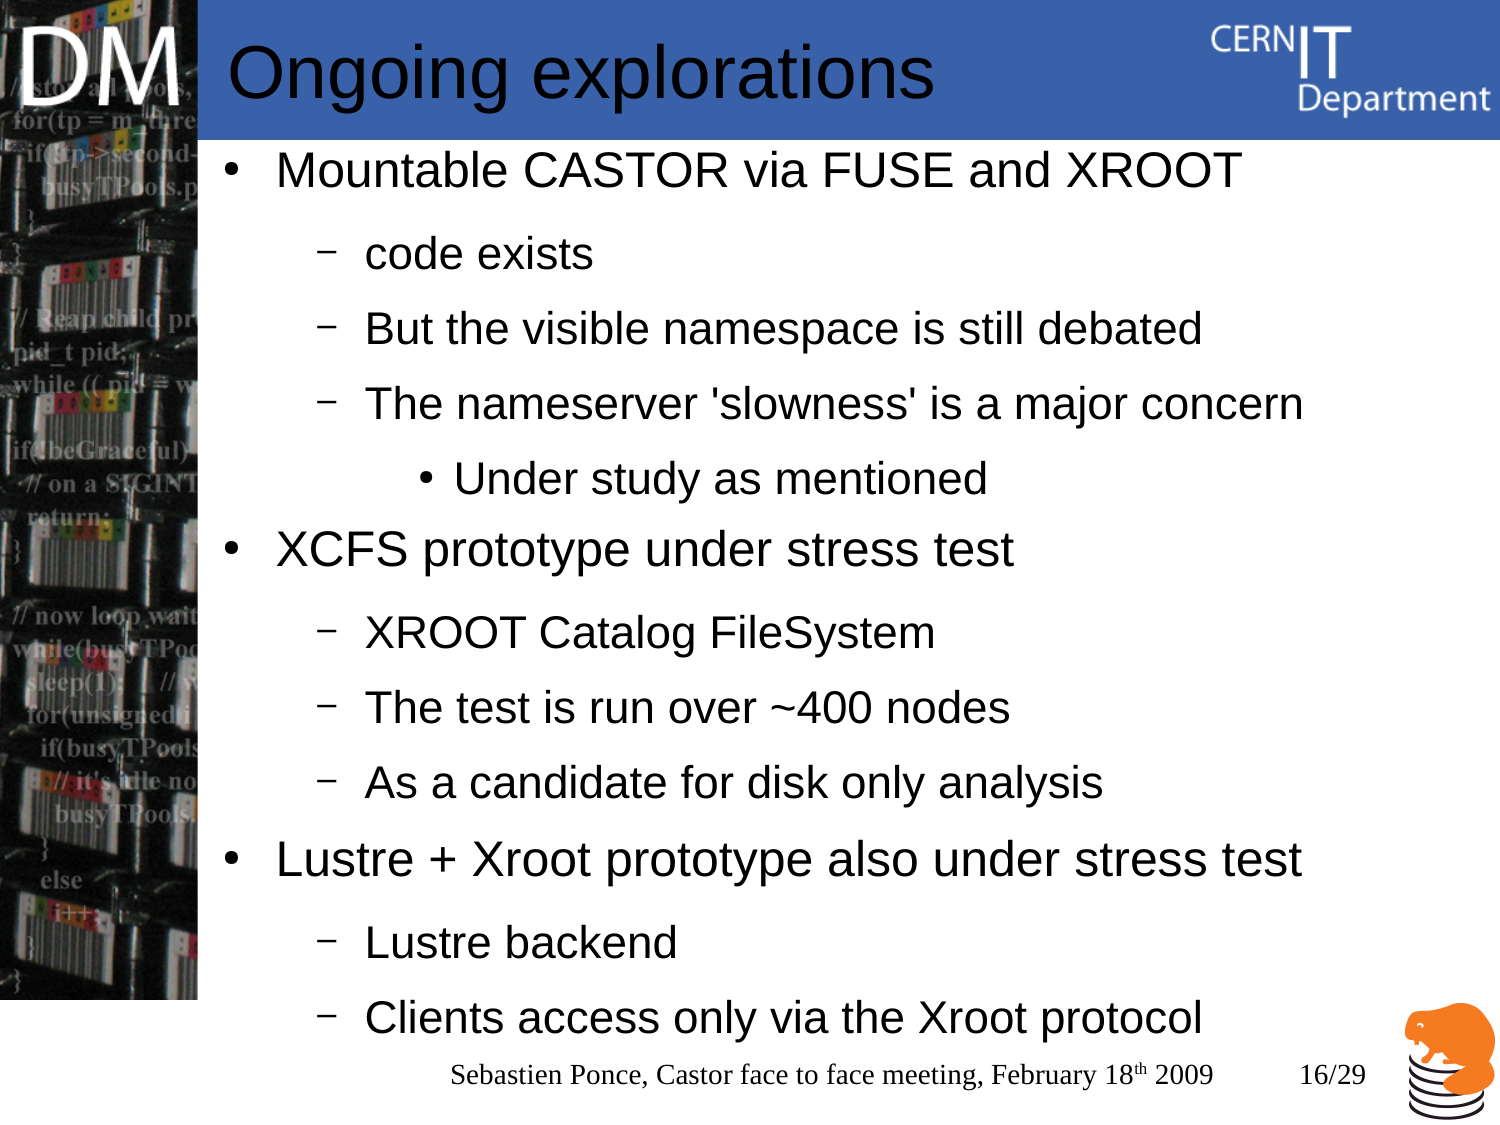

# Ongoing explorations
Mountable CASTOR via FUSE and XROOT
code exists
But the visible namespace is still debated
The nameserver 'slowness' is a major concern
Under study as mentioned
XCFS prototype under stress test
XROOT Catalog FileSystem
The test is run over ~400 nodes
As a candidate for disk only analysis
Lustre + Xroot prototype also under stress test
Lustre backend
Clients access only via the Xroot protocol